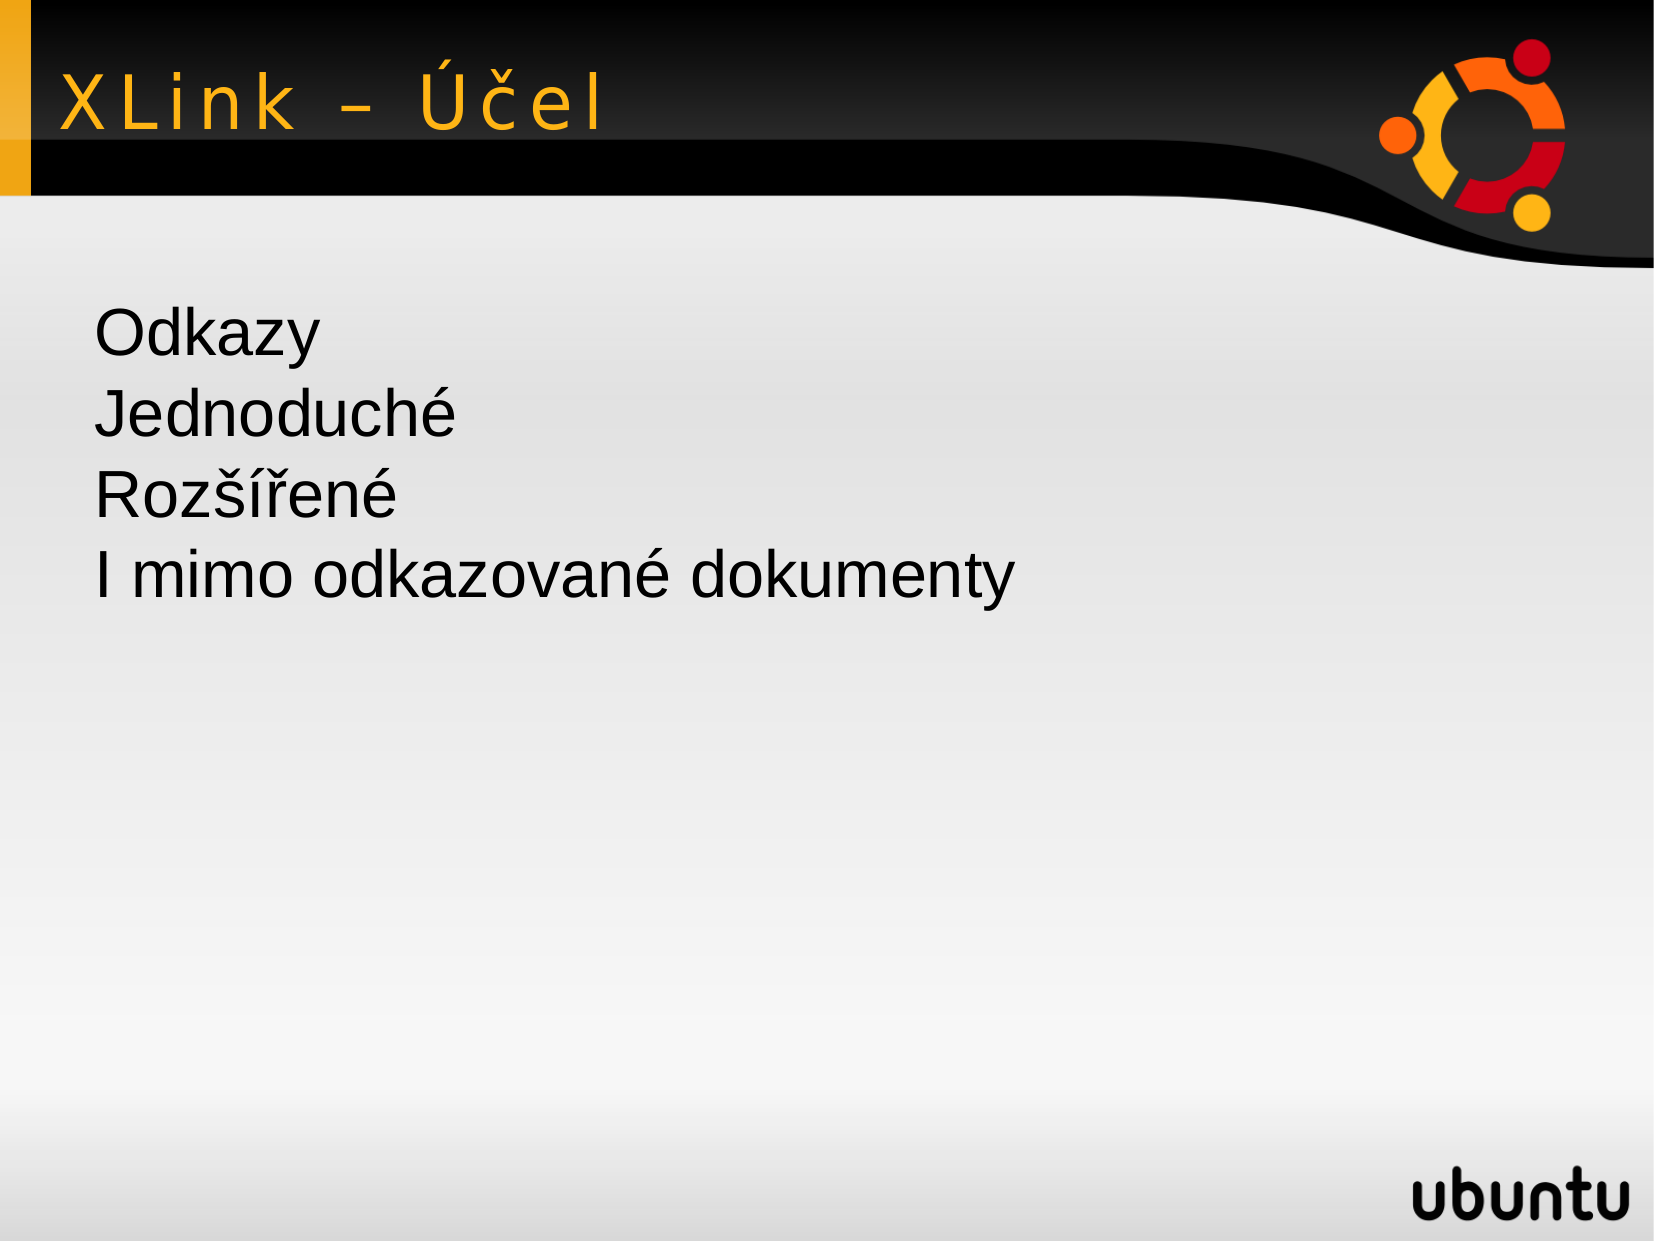

# XLink – Účel
Odkazy
Jednoduché
Rozšířené
I mimo odkazované dokumenty